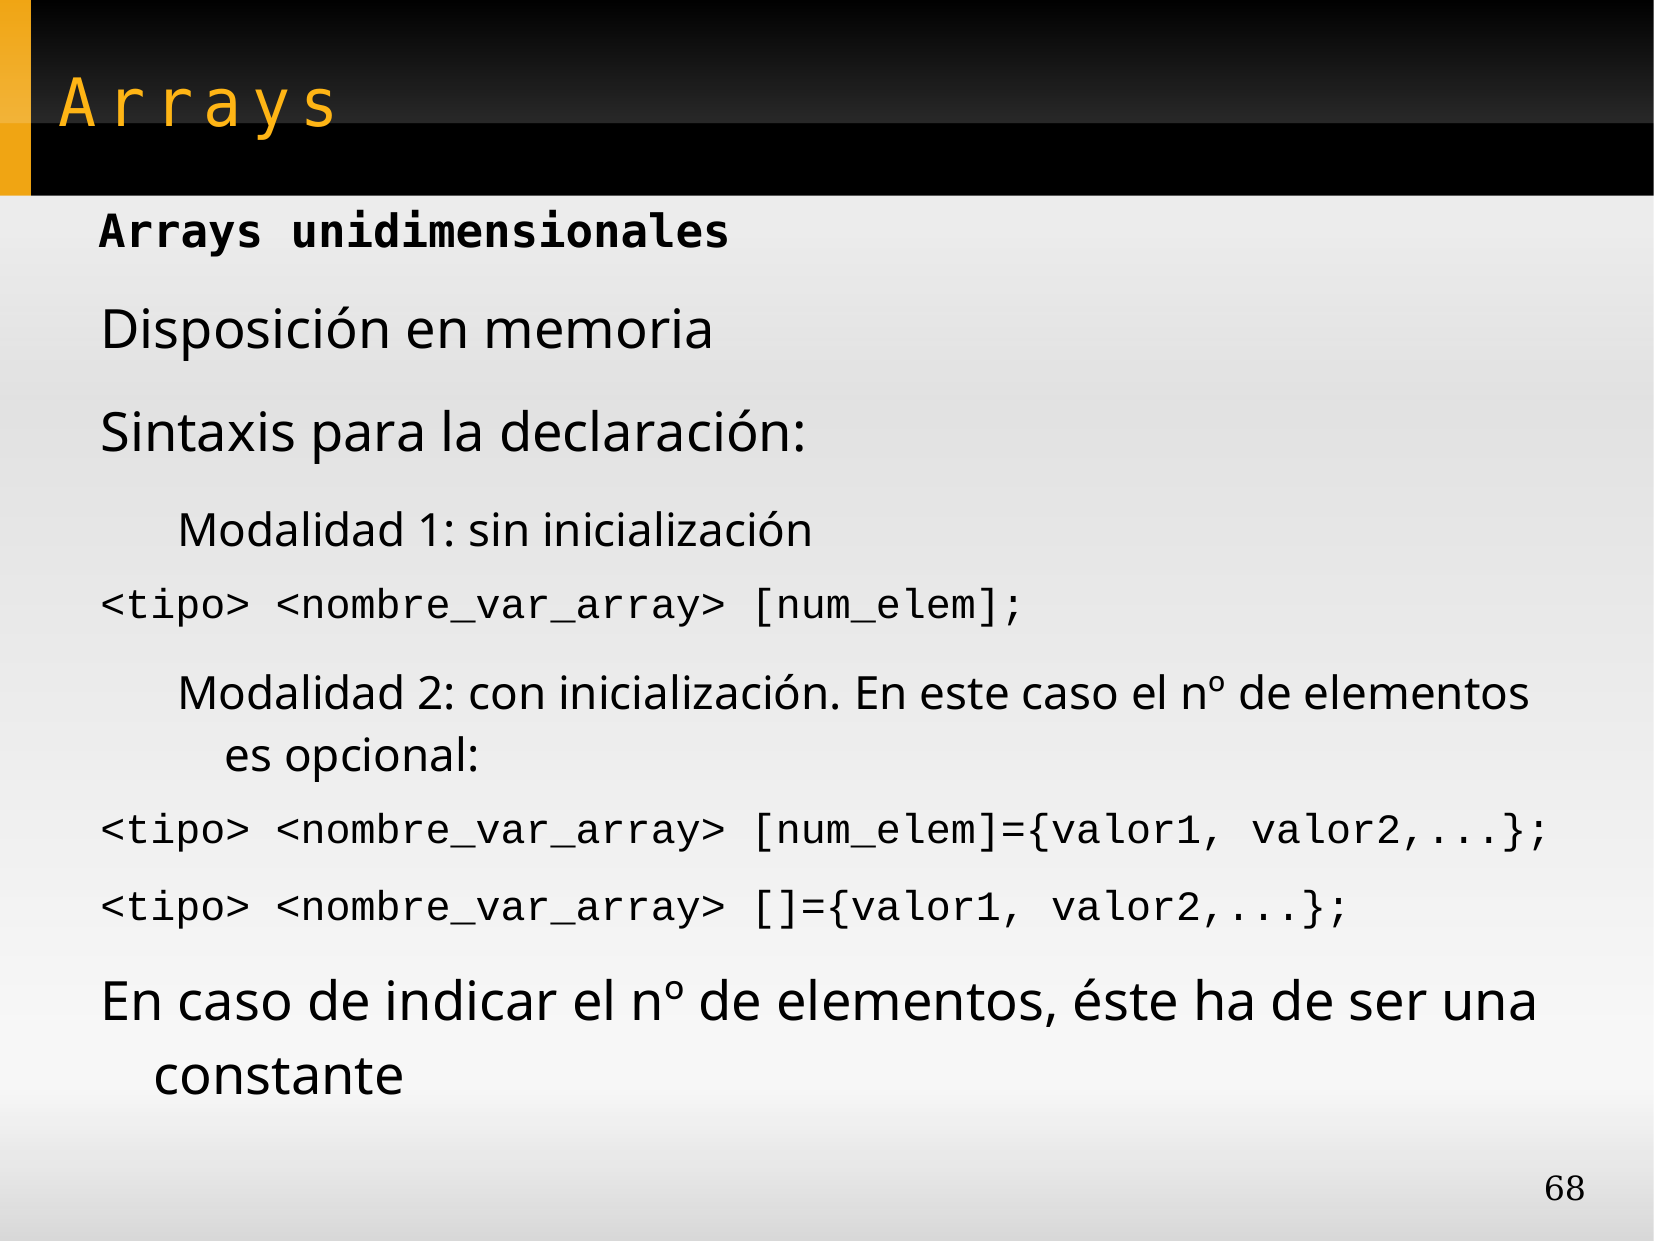

# Arrays
Arrays unidimensionales
Disposición en memoria
Sintaxis para la declaración:
Modalidad 1: sin inicialización
<tipo> <nombre_var_array> [num_elem];
Modalidad 2: con inicialización. En este caso el nº de elementos es opcional:
<tipo> <nombre_var_array> [num_elem]={valor1, valor2,...};
<tipo> <nombre_var_array> []={valor1, valor2,...};
En caso de indicar el nº de elementos, éste ha de ser una constante
68